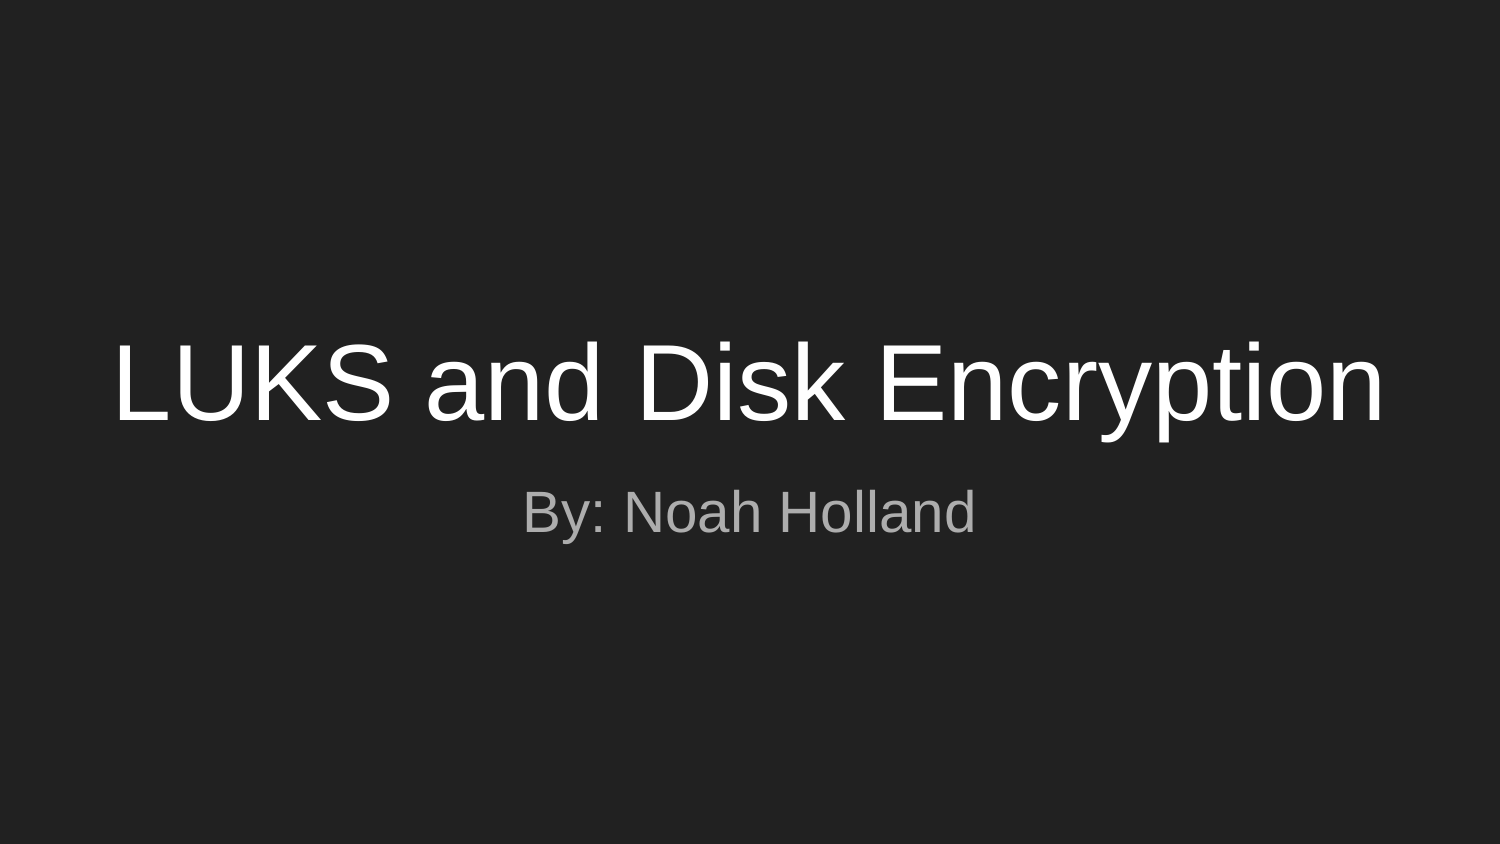

# LUKS and Disk Encryption
By: Noah Holland